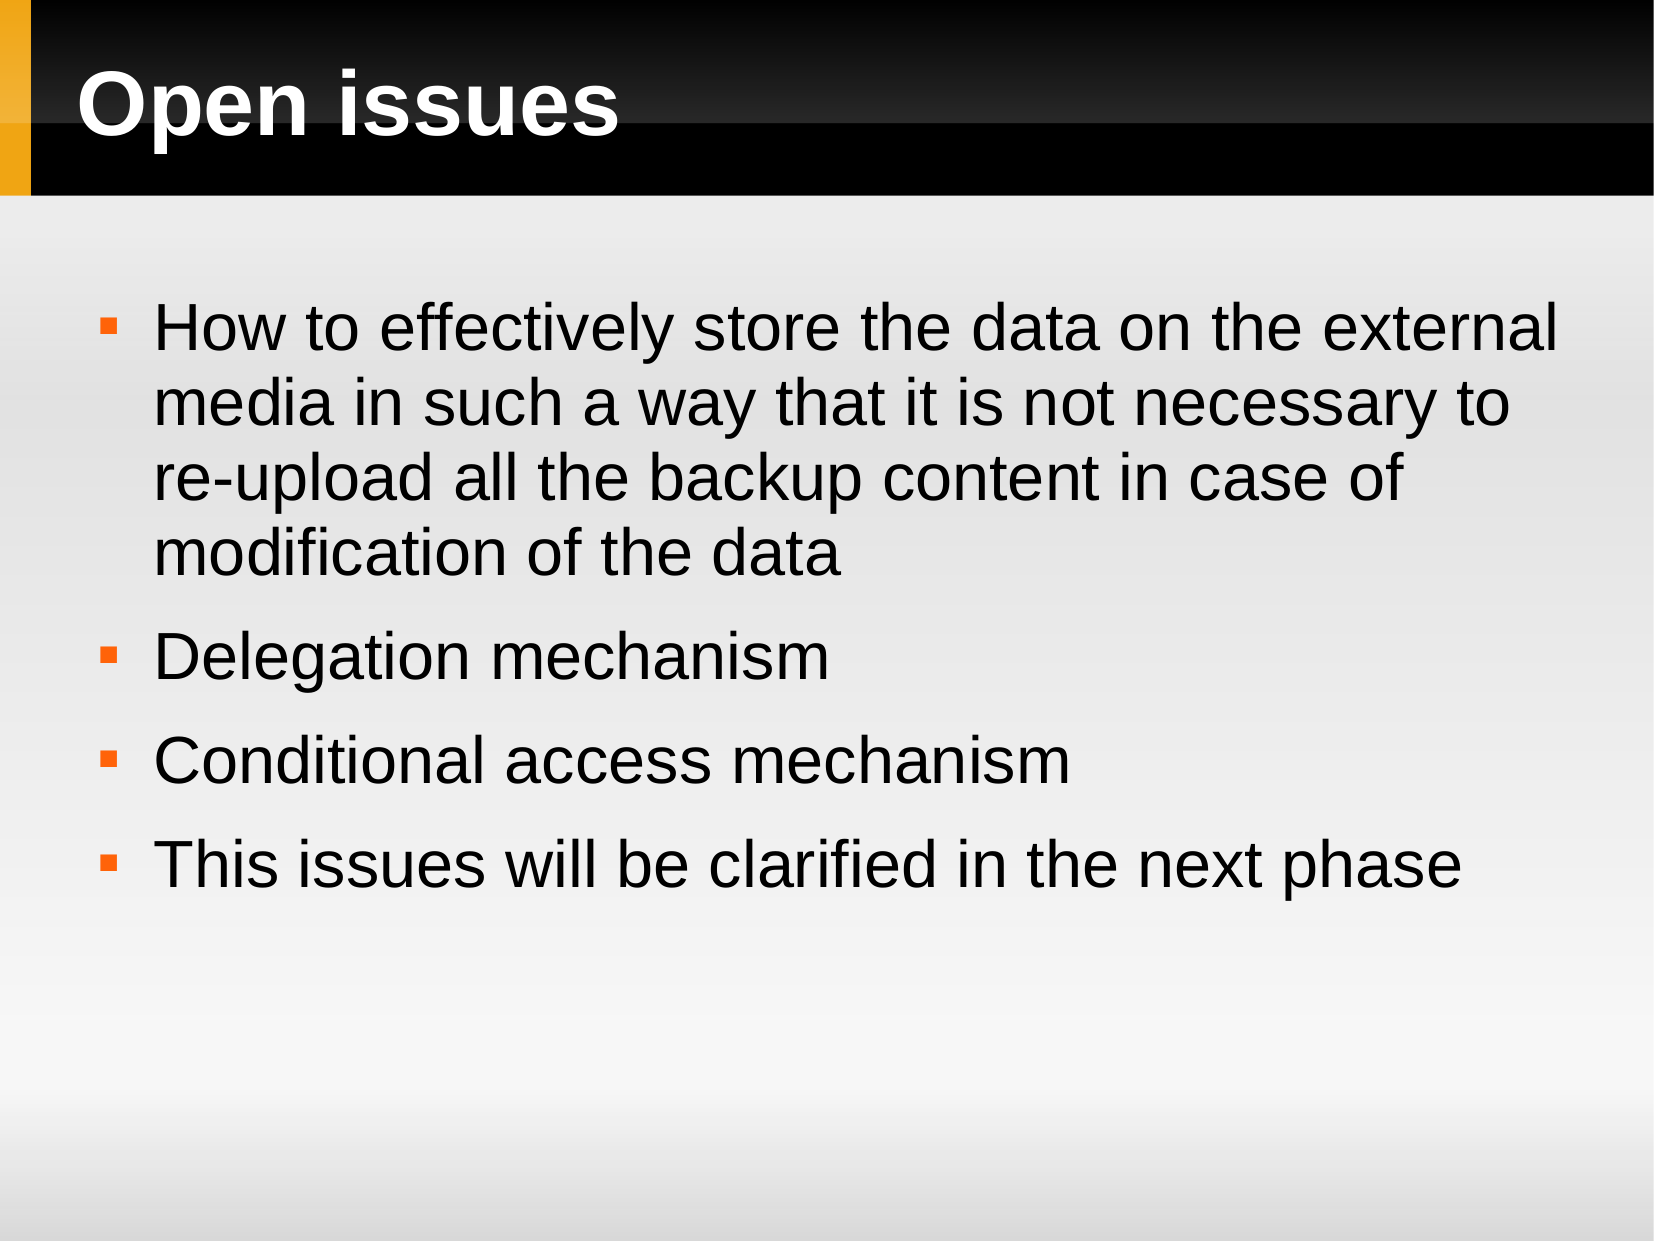

# Open issues
How to effectively store the data on the external media in such a way that it is not necessary to re-upload all the backup content in case of modification of the data
Delegation mechanism
Conditional access mechanism
This issues will be clarified in the next phase